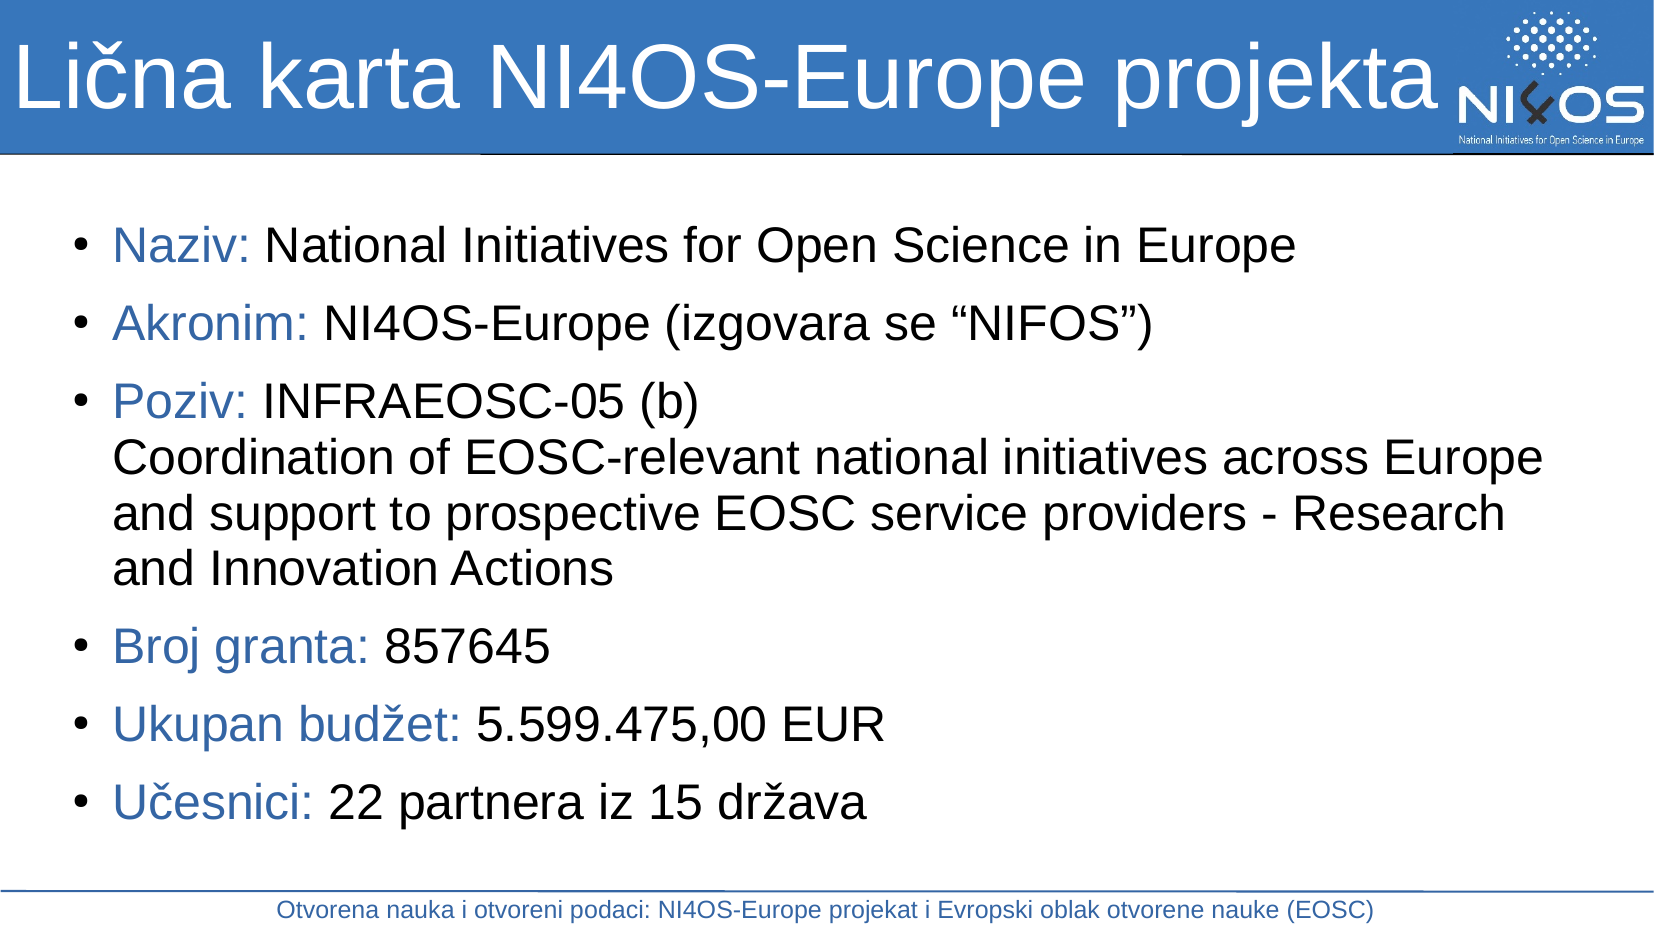

# Lična karta NI4OS-Europe projekta
Naziv: National Initiatives for Open Science in Europe
Akronim: NI4OS-Europe (izgovara se “NIFOS”)
Poziv: INFRAEOSC-05 (b)
Coordination of EOSC-relevant national initiatives across Europe and support to prospective EOSC service providers - Research and Innovation Actions
Broj granta: 857645
Ukupan budžet: 5.599.475,00 EUR
Učesnici: 22 partnera iz 15 država